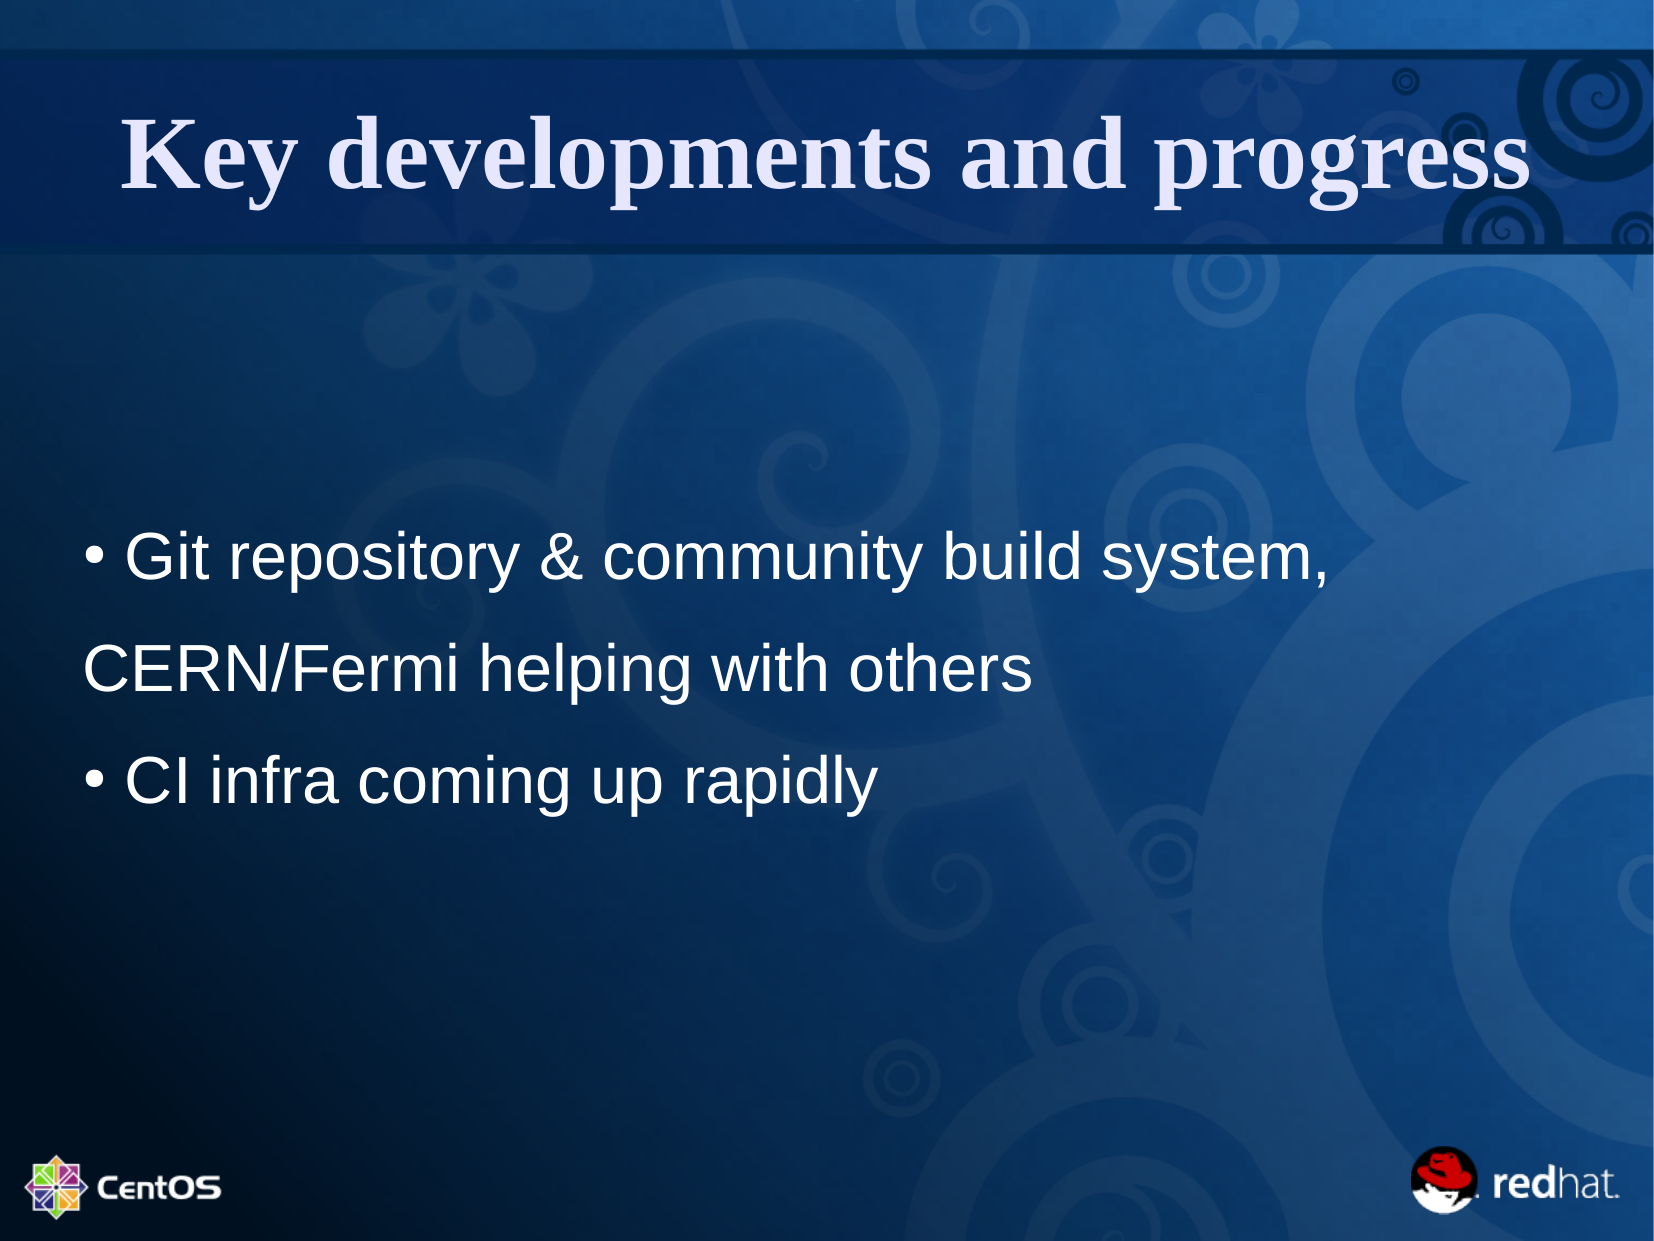

# Key developments and progress
 Git repository & community build system, CERN/Fermi helping with others
 CI infra coming up rapidly